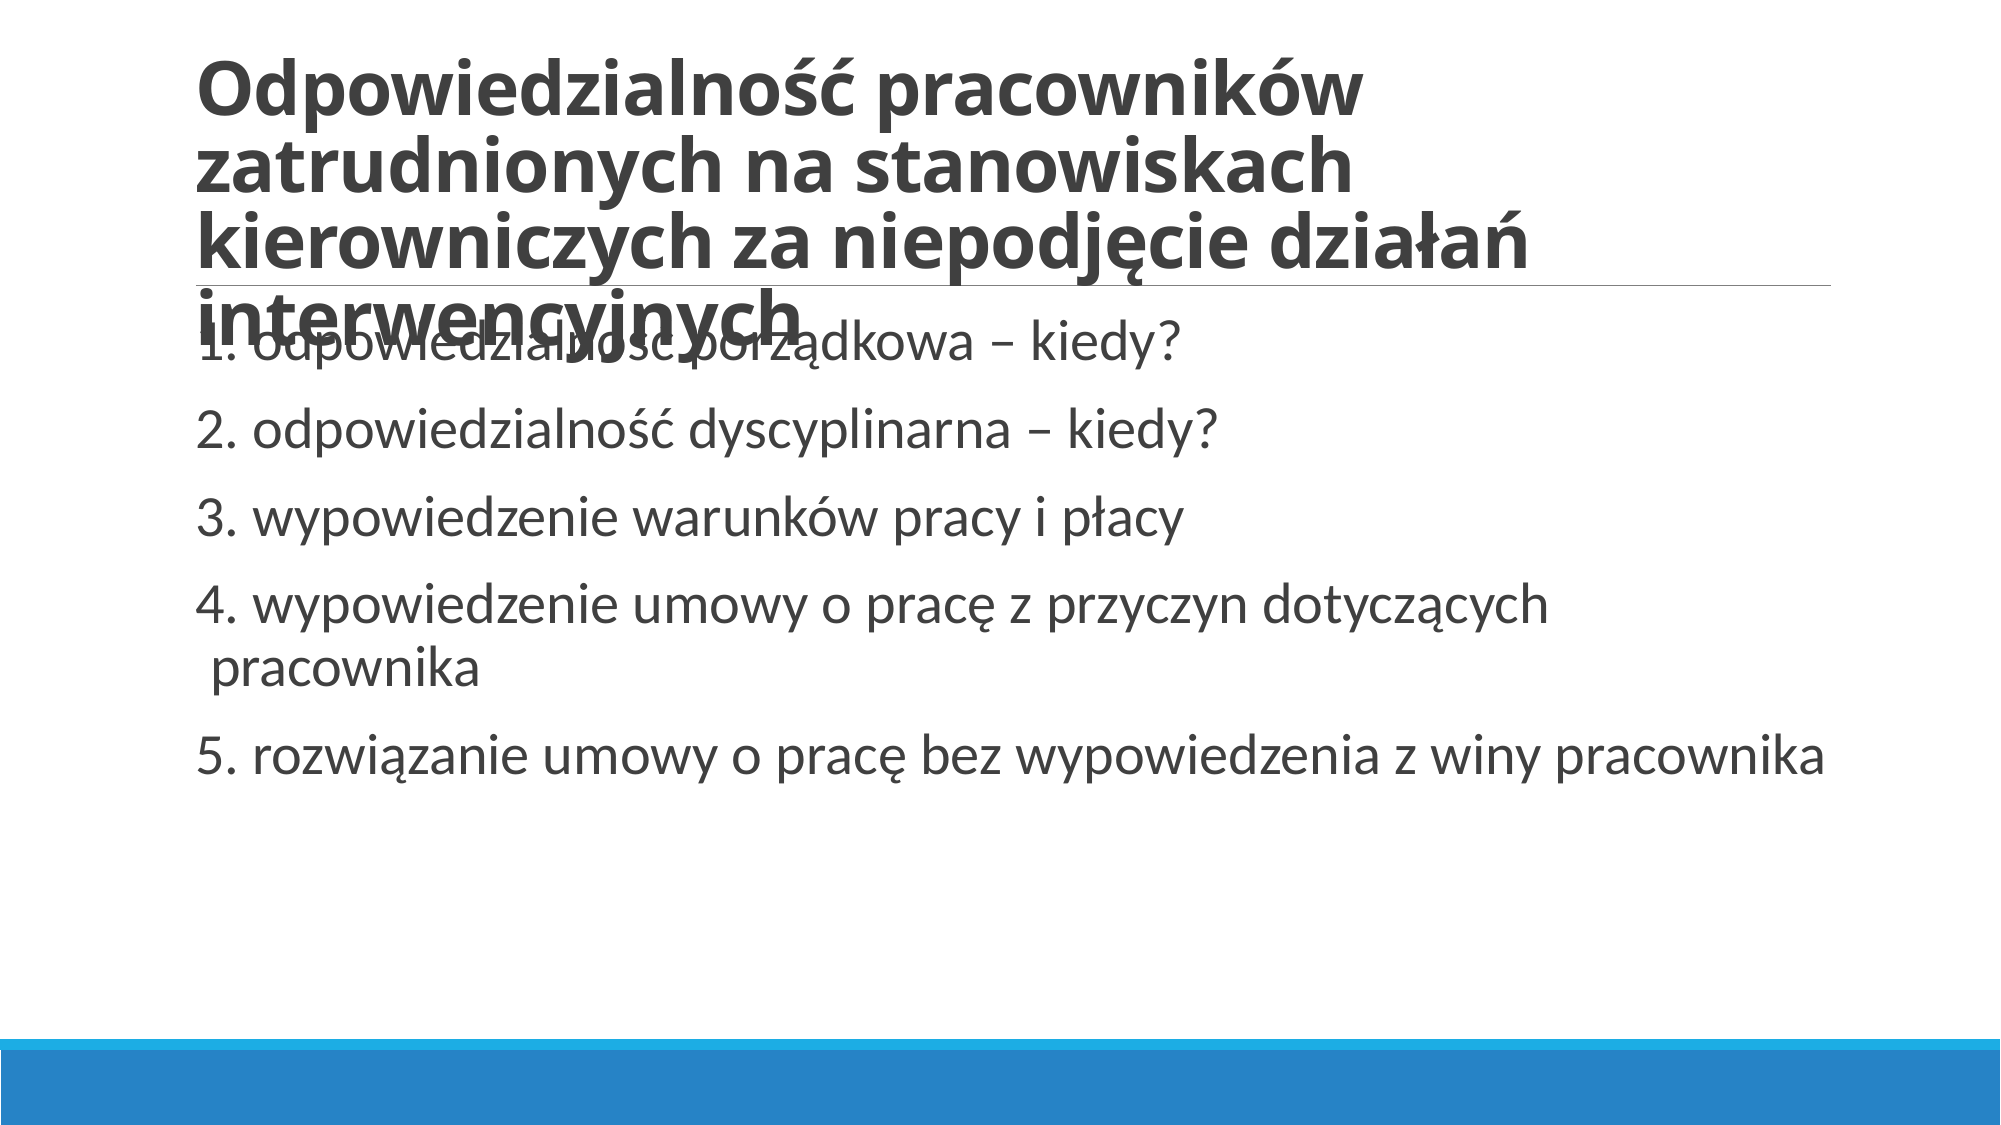

# Odpowiedzialność pracowników zatrudnionych na stanowiskach kierowniczych za niepodjęcie działań interwencyjnych
1. odpowiedzialność porządkowa – kiedy?
2. odpowiedzialność dyscyplinarna – kiedy?
3. wypowiedzenie warunków pracy i płacy
4. wypowiedzenie umowy o pracę z przyczyn dotyczących pracownika
5. rozwiązanie umowy o pracę bez wypowiedzenia z winy pracownika